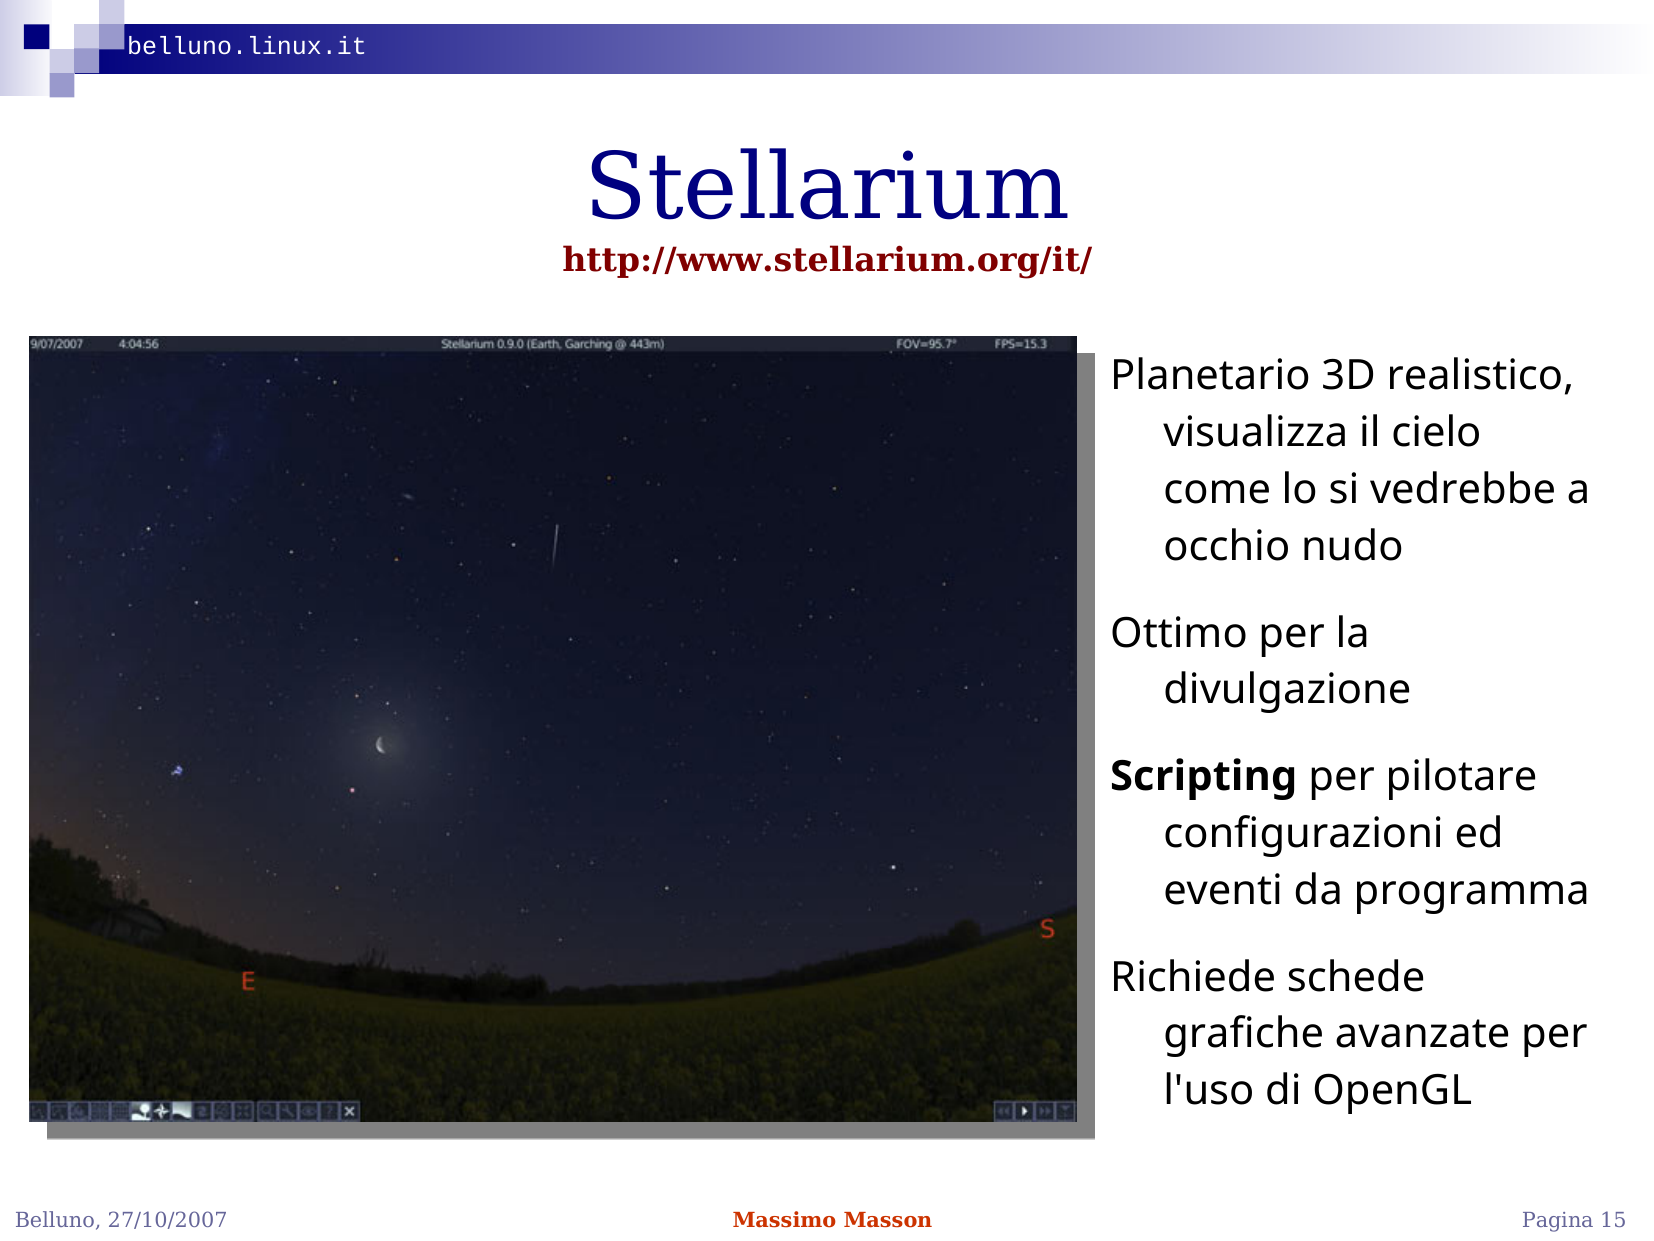

# Stellarium http://www.stellarium.org/it/
Planetario 3D realistico, visualizza il cielo come lo si vedrebbe a occhio nudo
Ottimo per la divulgazione
Scripting per pilotare configurazioni ed eventi da programma
Richiede schede grafiche avanzate per l'uso di OpenGL